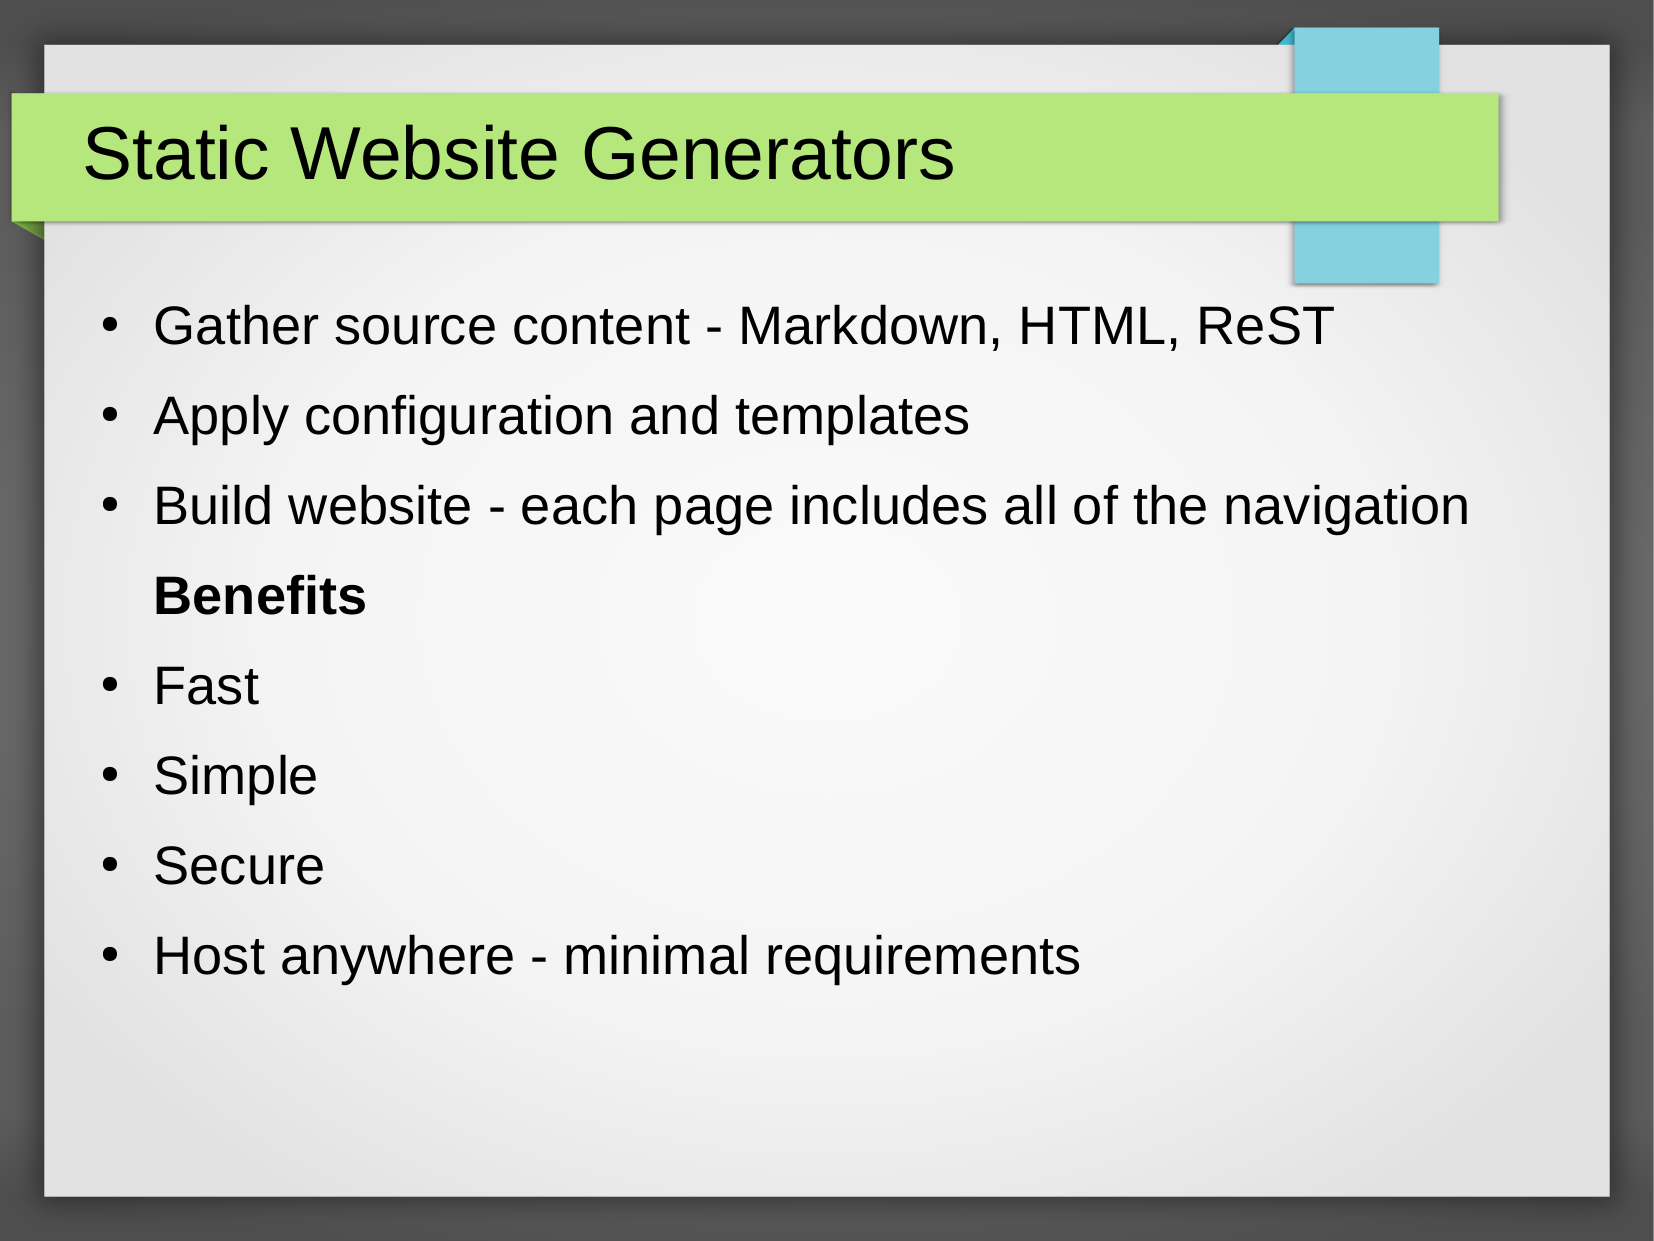

# Static Website Generators
Gather source content - Markdown, HTML, ReST
Apply configuration and templates
Build website - each page includes all of the navigation
Benefits
Fast
Simple
Secure
Host anywhere - minimal requirements